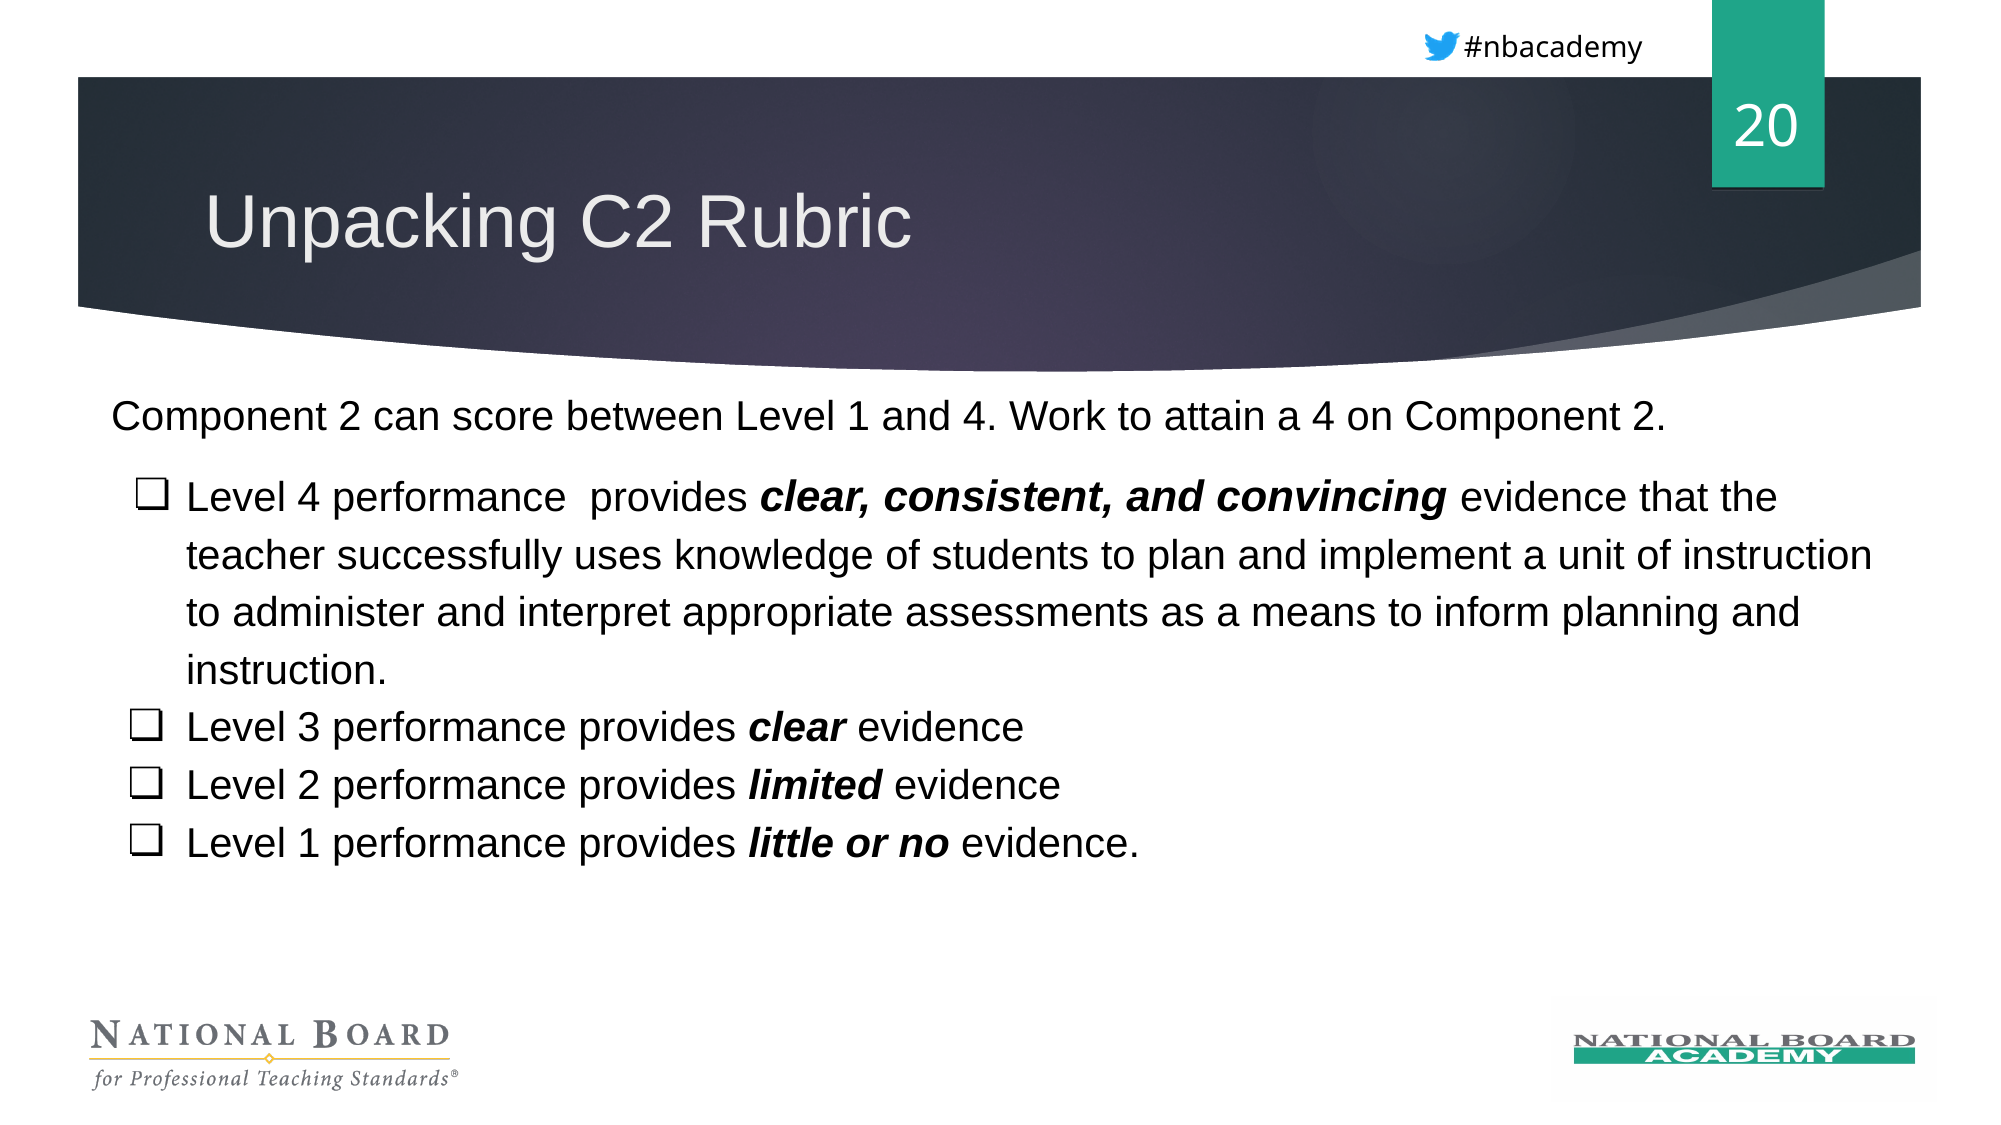

# Unpacking C2 Rubric
Component 2 can score between Level 1 and 4. Work to attain a 4 on Component 2.
Level 4 performance provides clear, consistent, and convincing evidence that the teacher successfully uses knowledge of students to plan and implement a unit of instruction to administer and interpret appropriate assessments as a means to inform planning and instruction.
Level 3 performance provides clear evidence
Level 2 performance provides limited evidence
Level 1 performance provides little or no evidence.